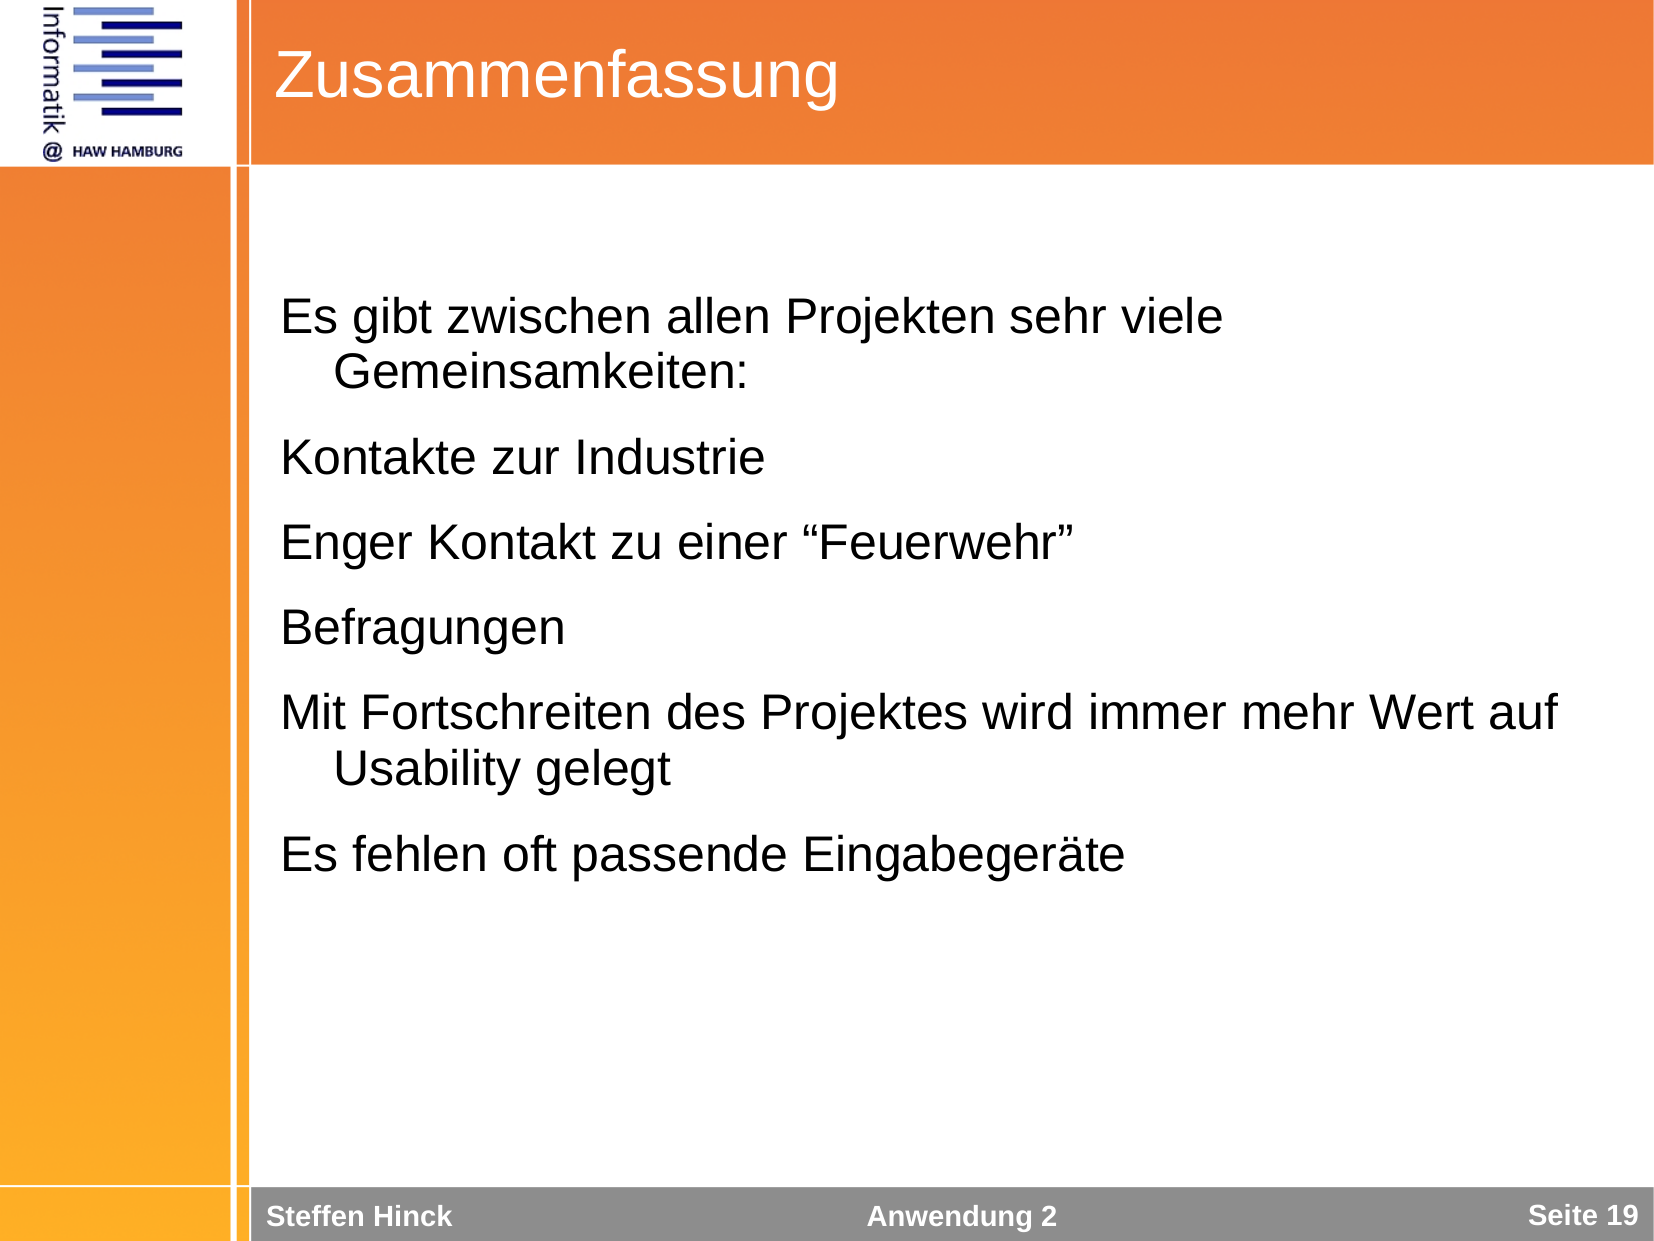

# Zusammenfassung
Es gibt zwischen allen Projekten sehr viele Gemeinsamkeiten:
Kontakte zur Industrie
Enger Kontakt zu einer “Feuerwehr”
Befragungen
Mit Fortschreiten des Projektes wird immer mehr Wert auf Usability gelegt
Es fehlen oft passende Eingabegeräte